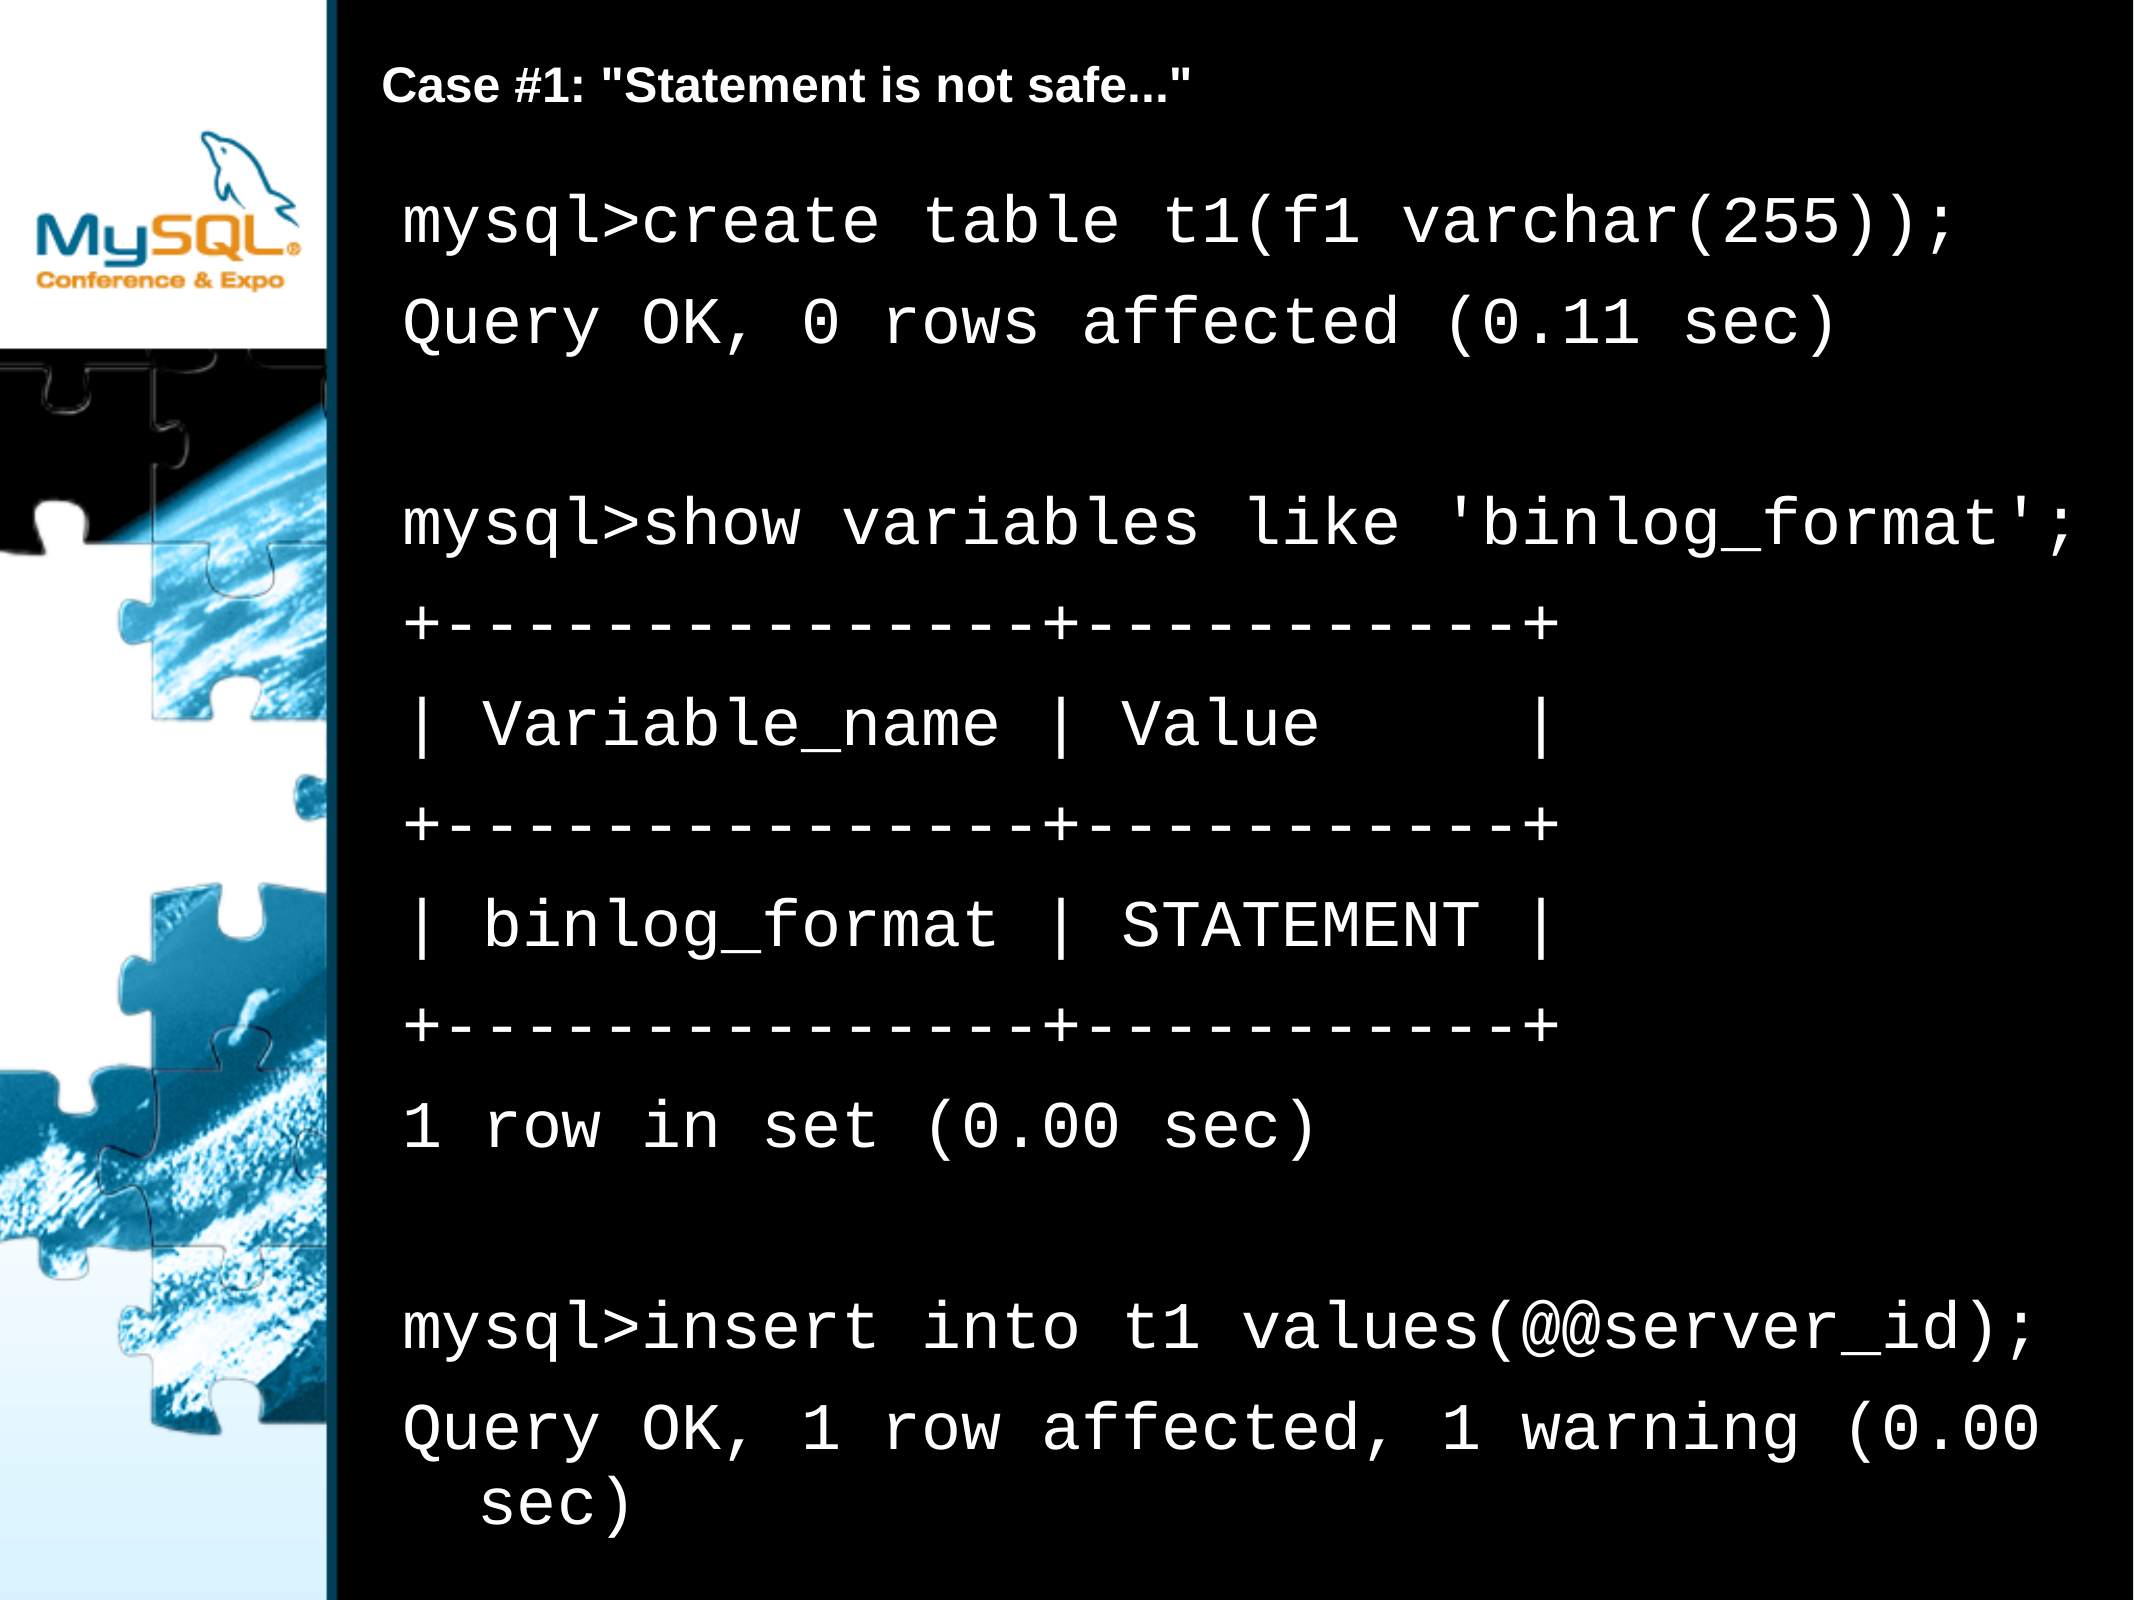

# Case #1: "Statement is not safe..."
mysql>create table t1(f1 varchar(255));
Query OK, 0 rows affected (0.11 sec)
mysql>show variables like 'binlog_format';
+---------------+-----------+
| Variable_name | Value |
+---------------+-----------+
| binlog_format | STATEMENT |
+---------------+-----------+
1 row in set (0.00 sec)
mysql>insert into t1 values(@@server_id);
Query OK, 1 row affected, 1 warning (0.00 sec)